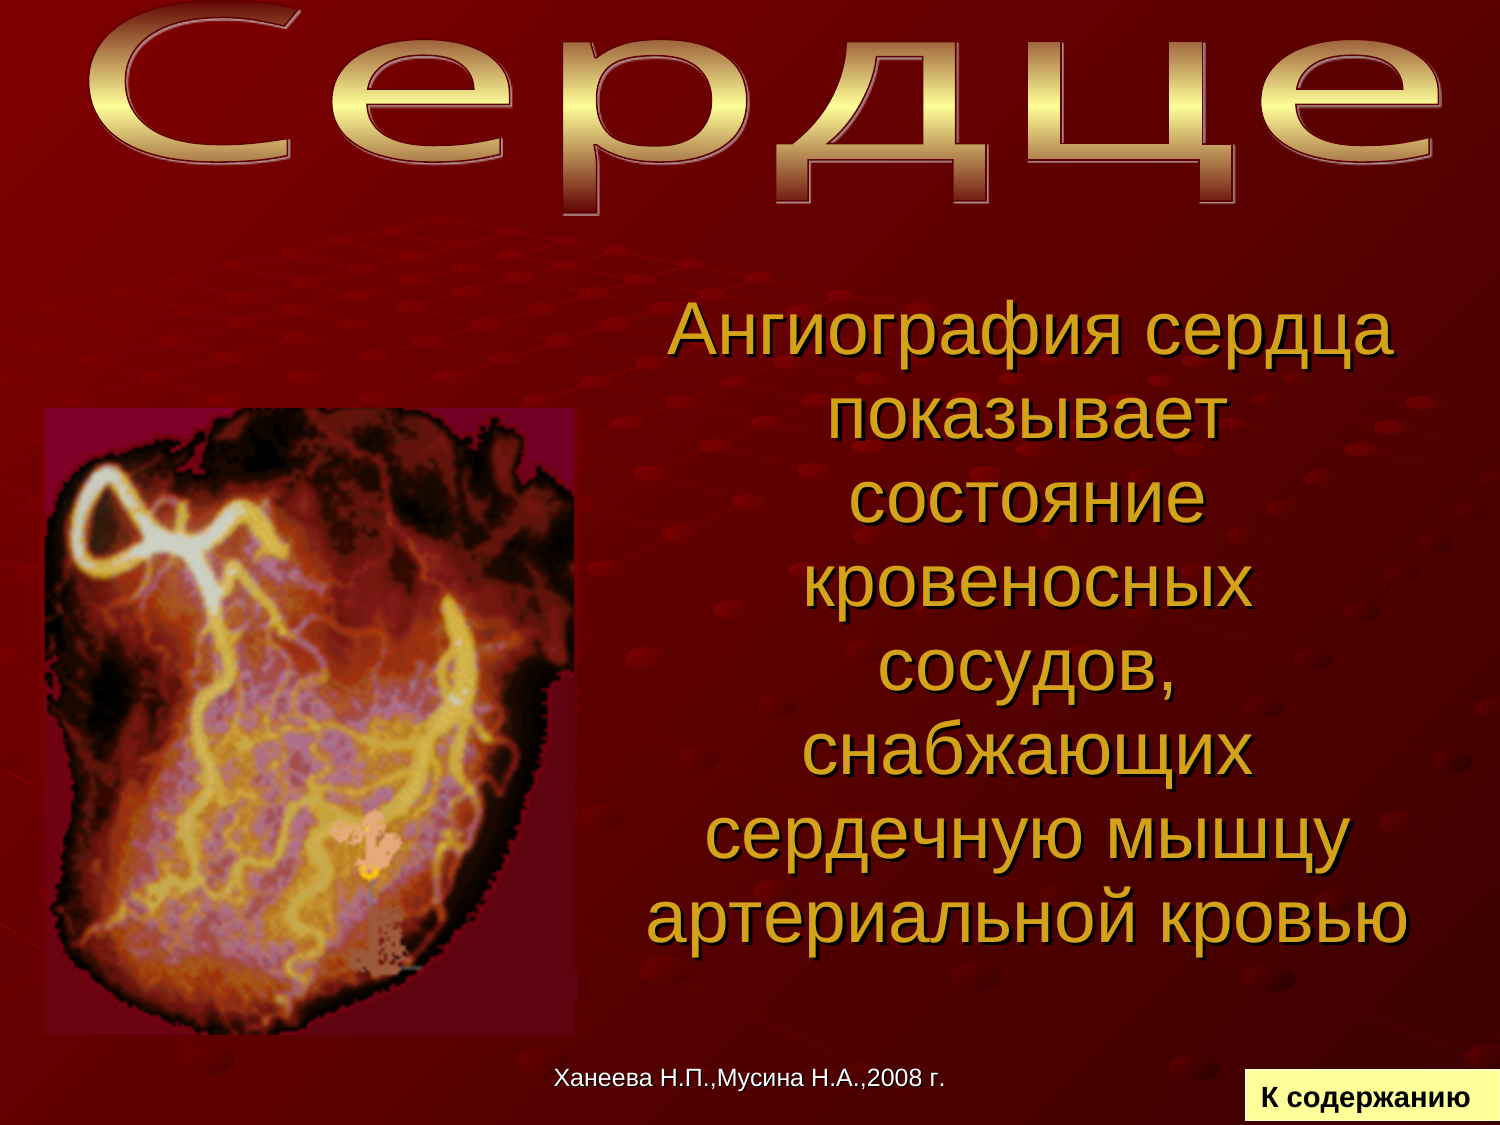

Сердце
# Ангиография сердца показывает состояние кровеносных сосудов, снабжающих сердечную мышцу артериальной кровью
Ханеева Н.П.,Мусина Н.А.,2008 г.
К содержанию